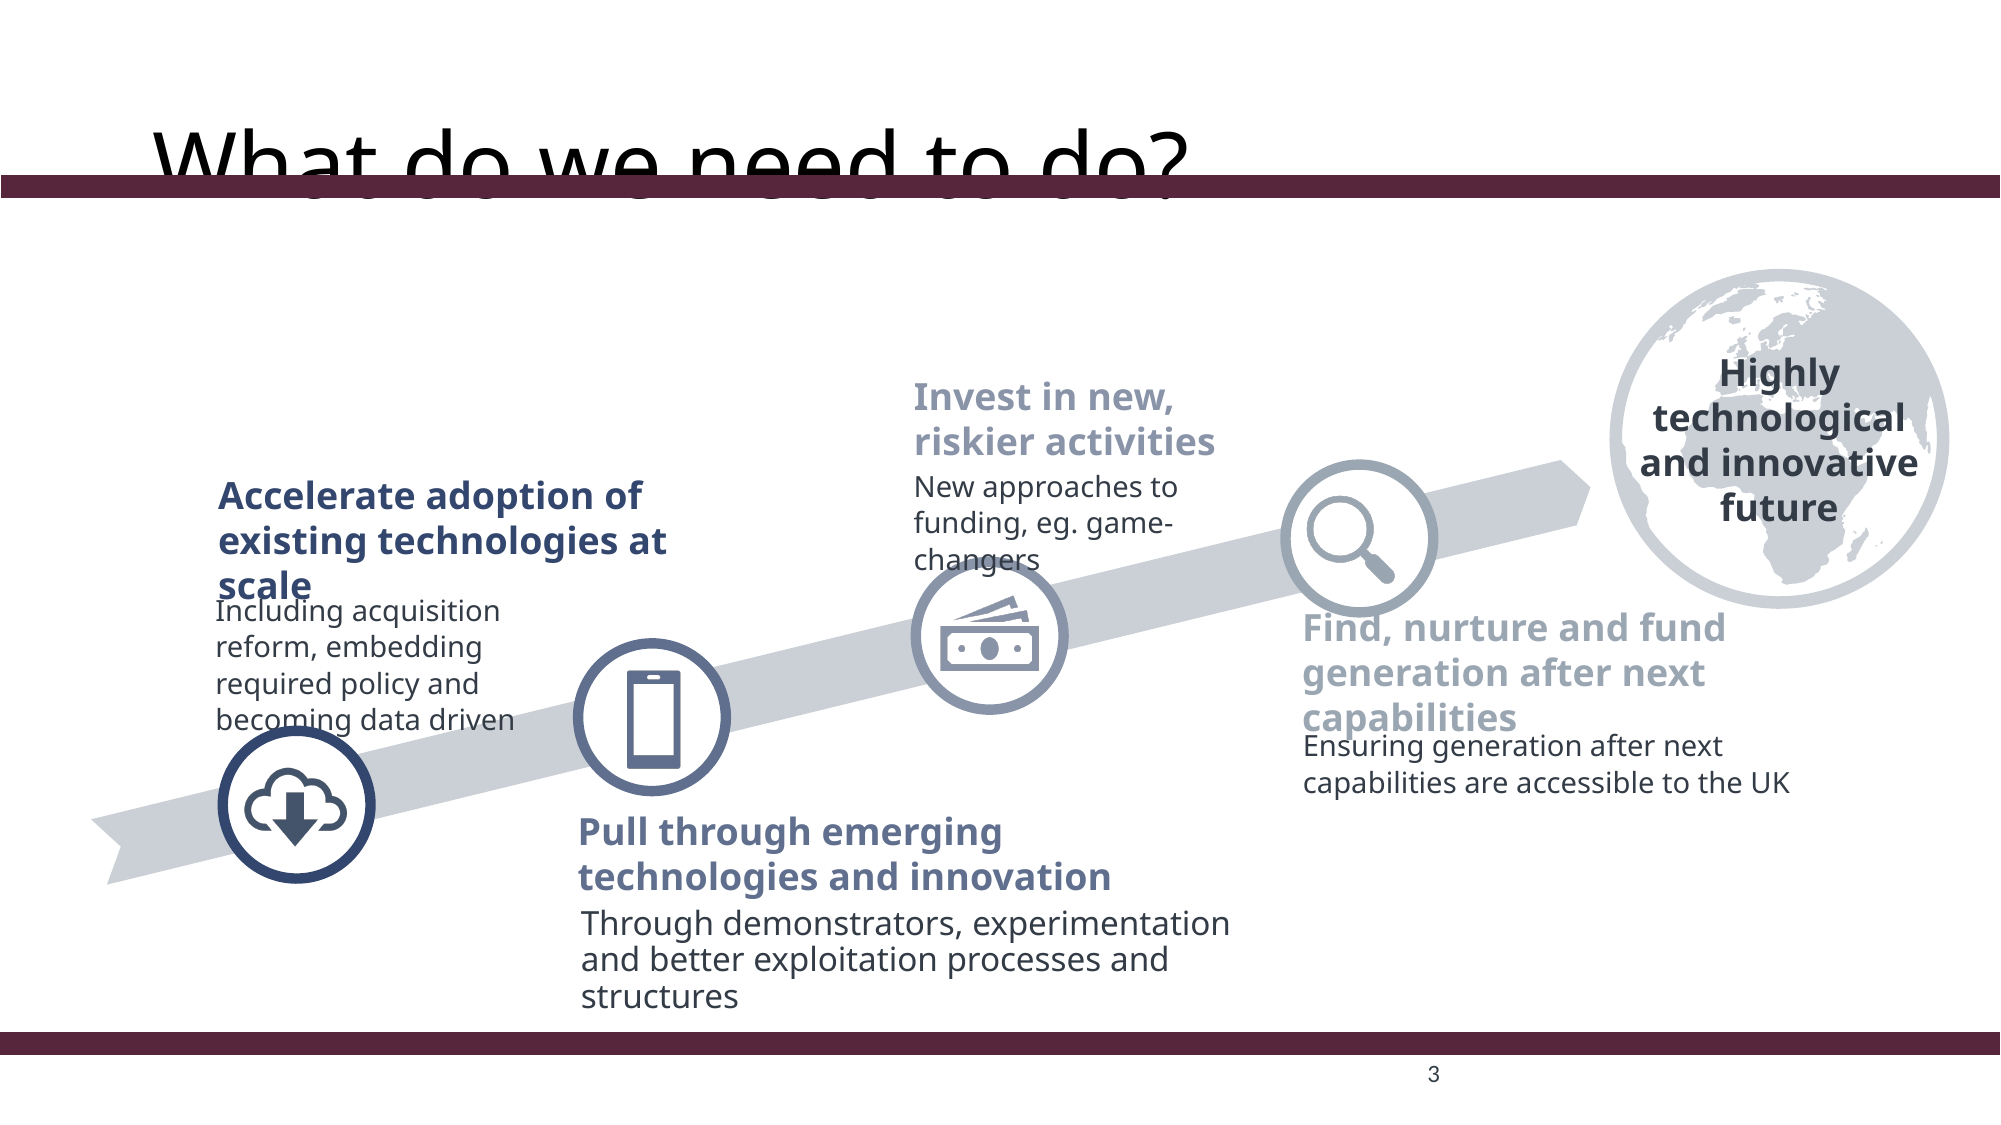

# What do we need to do?
Highly technological and innovative future
Invest in new, riskier activities
New approaches to funding, eg. game-changers
Accelerate adoption of existing technologies at scale
Including acquisition reform, embedding required policy and becoming data driven
Find, nurture and fund generation after next capabilities
Ensuring generation after next capabilities are accessible to the UK
Pull through emerging technologies and innovation
Through demonstrators, experimentation and better exploitation processes and structures